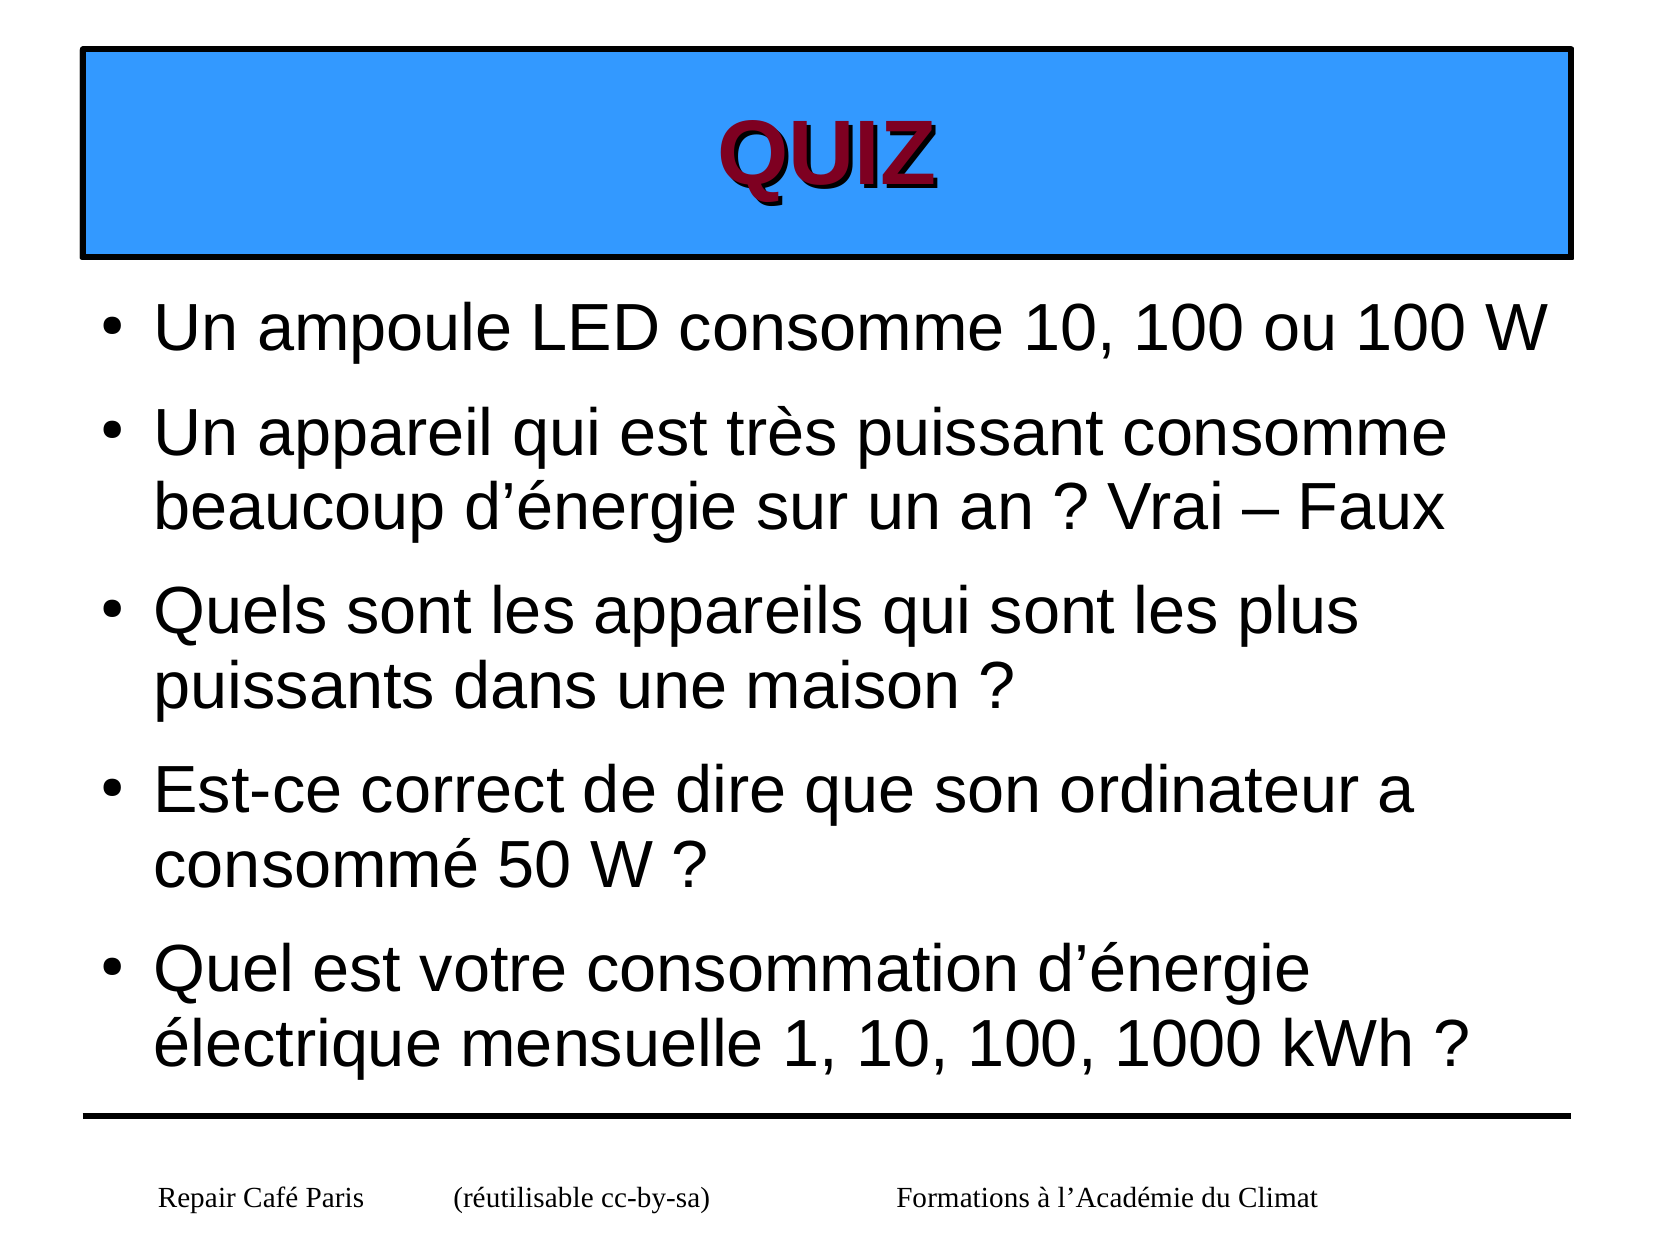

# QUIZ
Un ampoule LED consomme 10, 100 ou 100 W
Un appareil qui est très puissant consomme beaucoup d’énergie sur un an ? Vrai – Faux
Quels sont les appareils qui sont les plus puissants dans une maison ?
Est-ce correct de dire que son ordinateur a consommé 50 W ?
Quel est votre consommation d’énergie électrique mensuelle 1, 10, 100, 1000 kWh ?